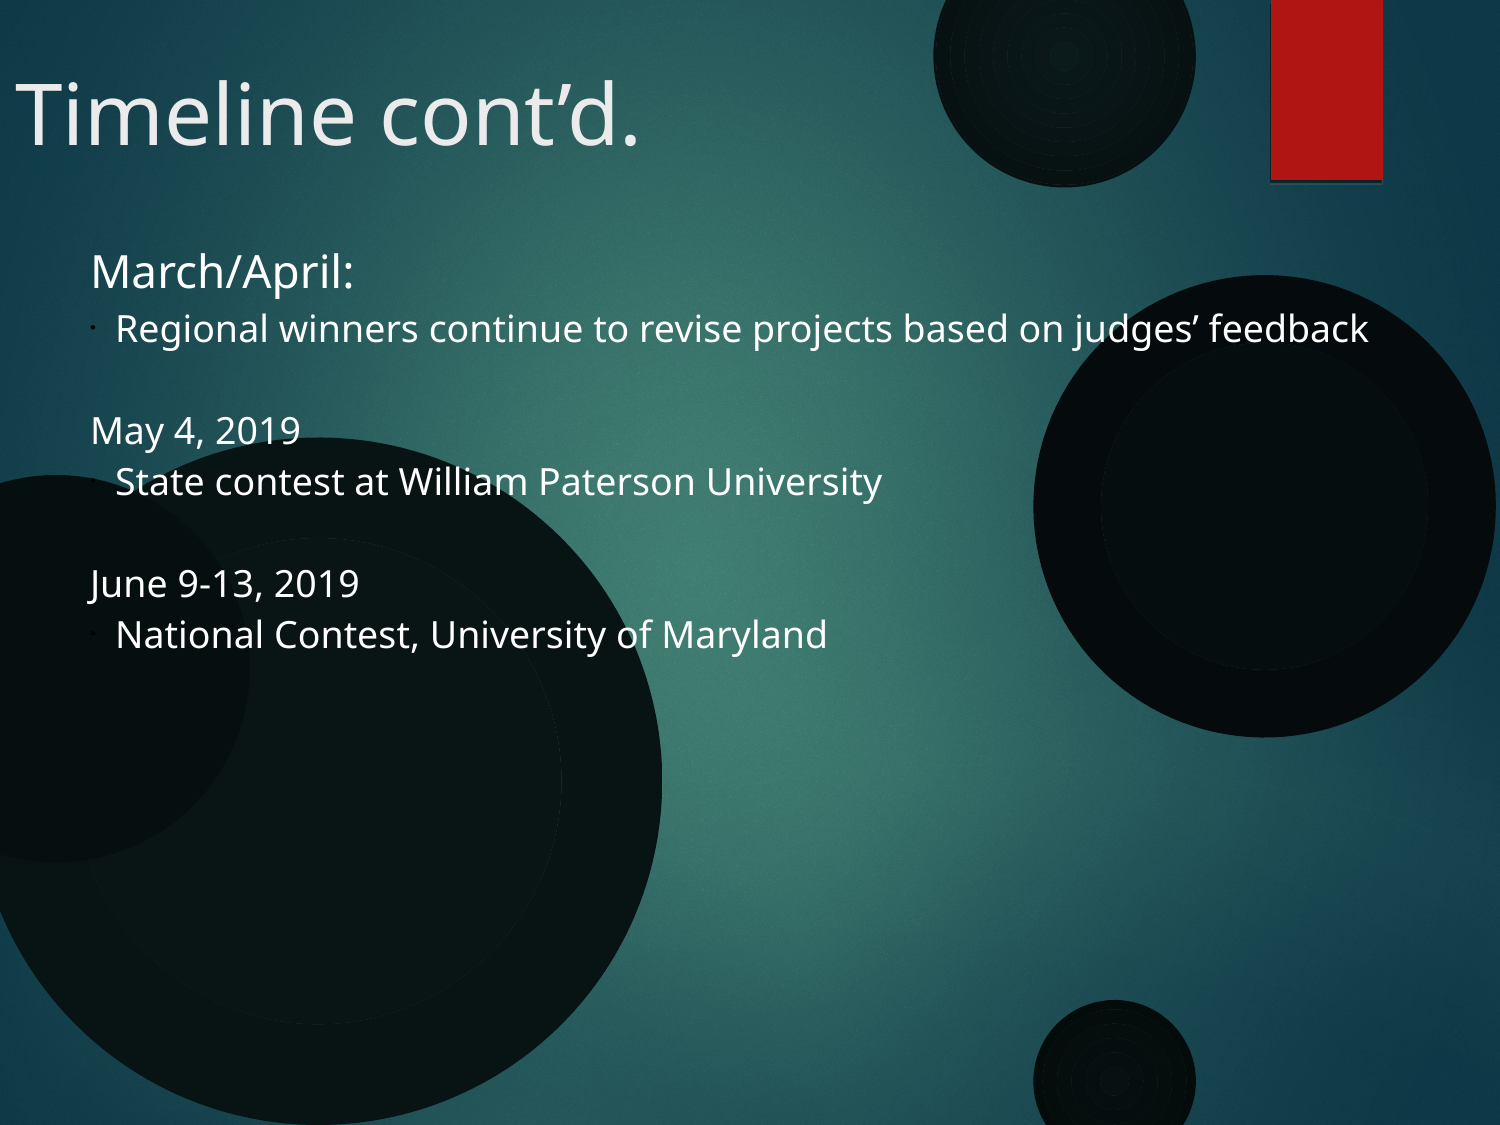

# Timeline cont’d.
March/April:
 Regional winners continue to revise projects based on judges’ feedback
May 4, 2019
 State contest at William Paterson University
June 9-13, 2019
 National Contest, University of Maryland